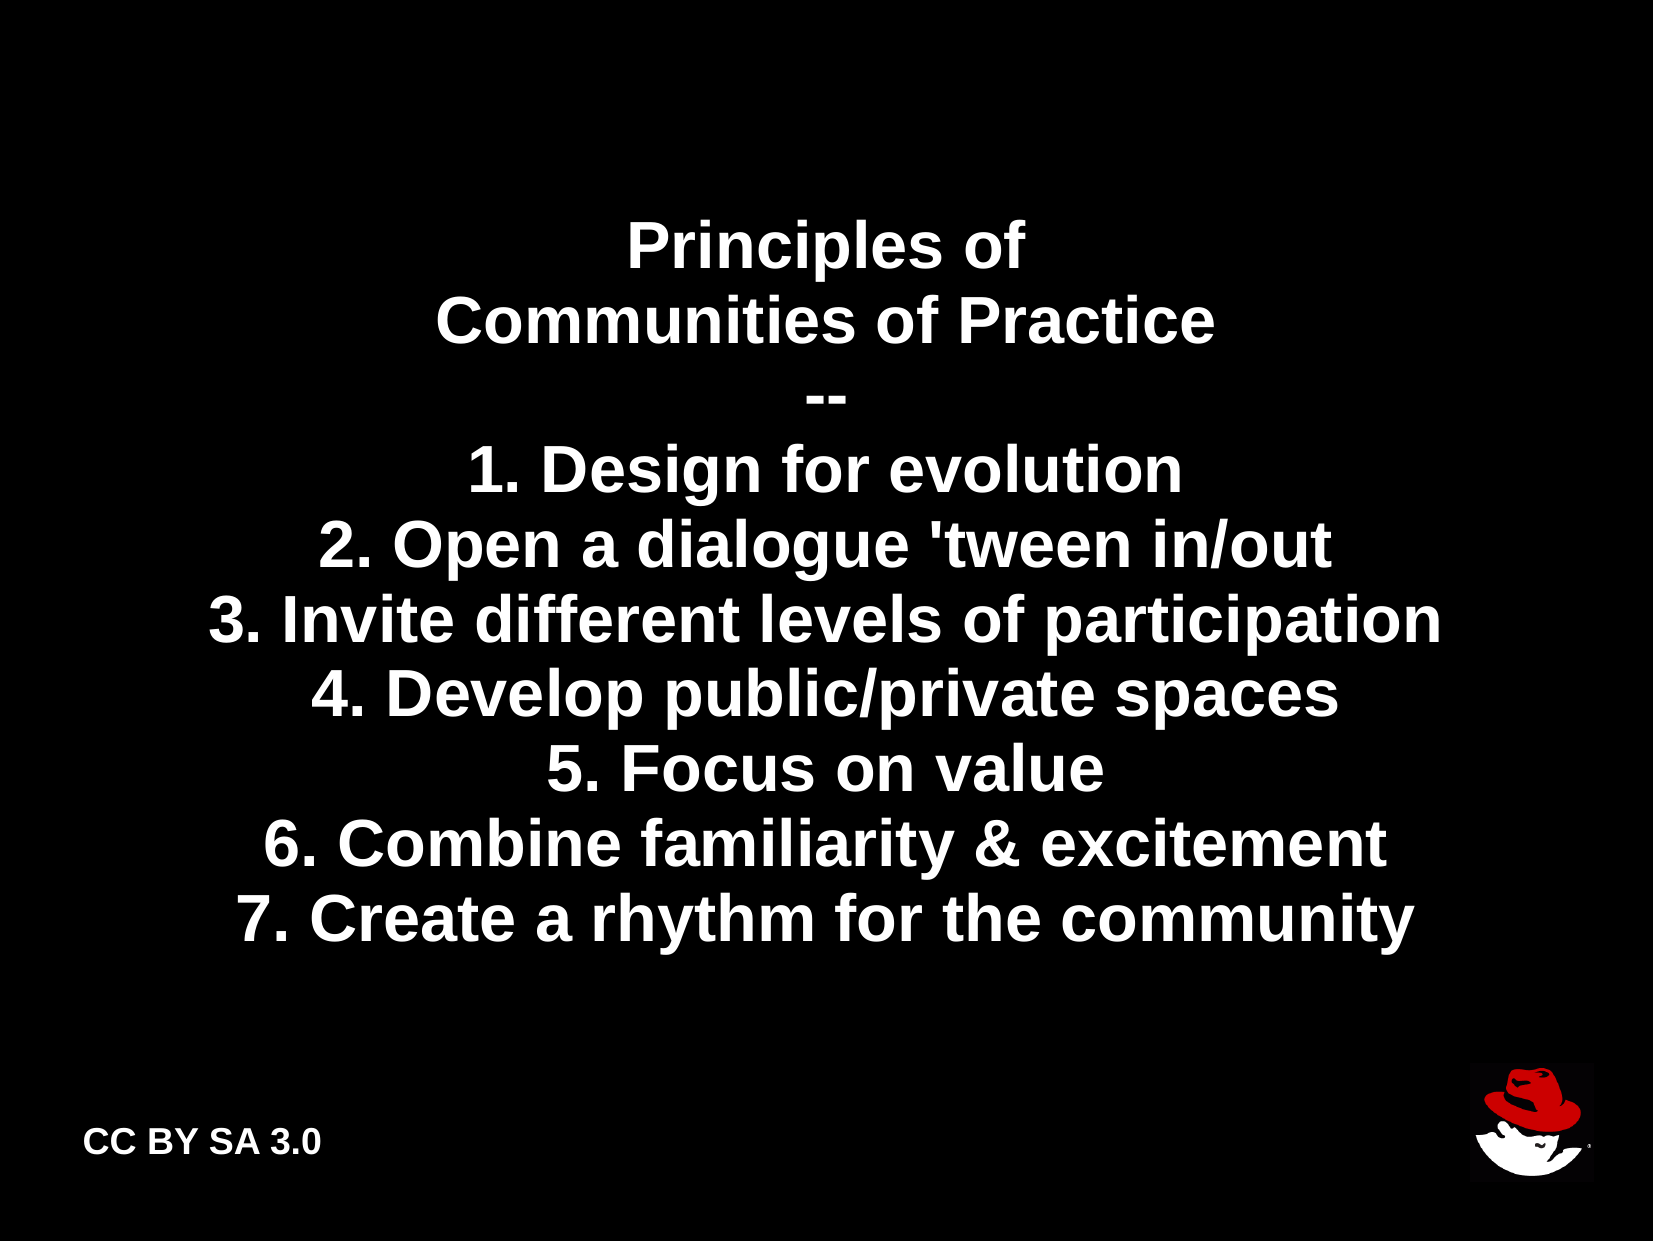

# Principles of
Communities of Practice
--
1. Design for evolution
2. Open a dialogue 'tween in/out
3. Invite different levels of participation
4. Develop public/private spaces
5. Focus on value
6. Combine familiarity & excitement
7. Create a rhythm for the community
CC BY SA 3.0